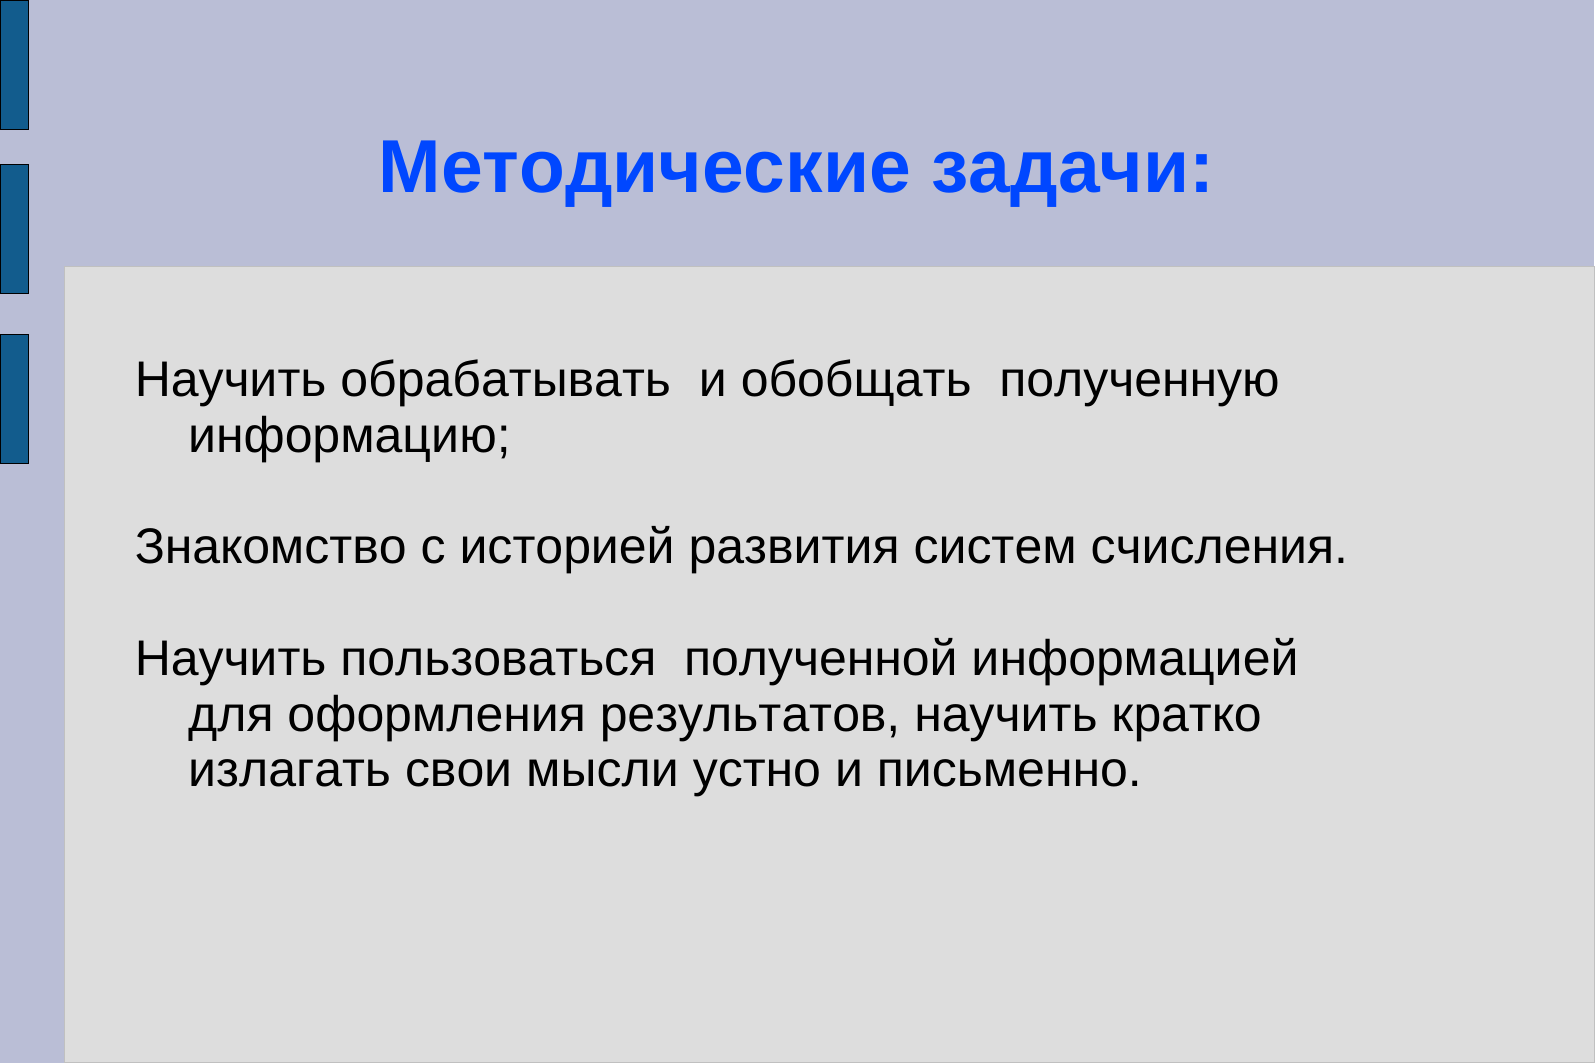

# Методические задачи:
Научить обрабатывать и обобщать полученную информацию;
Знакомство с историей развития систем счисления.
Научить пользоваться полученной информацией для оформления результатов, научить кратко излагать свои мысли устно и письменно.